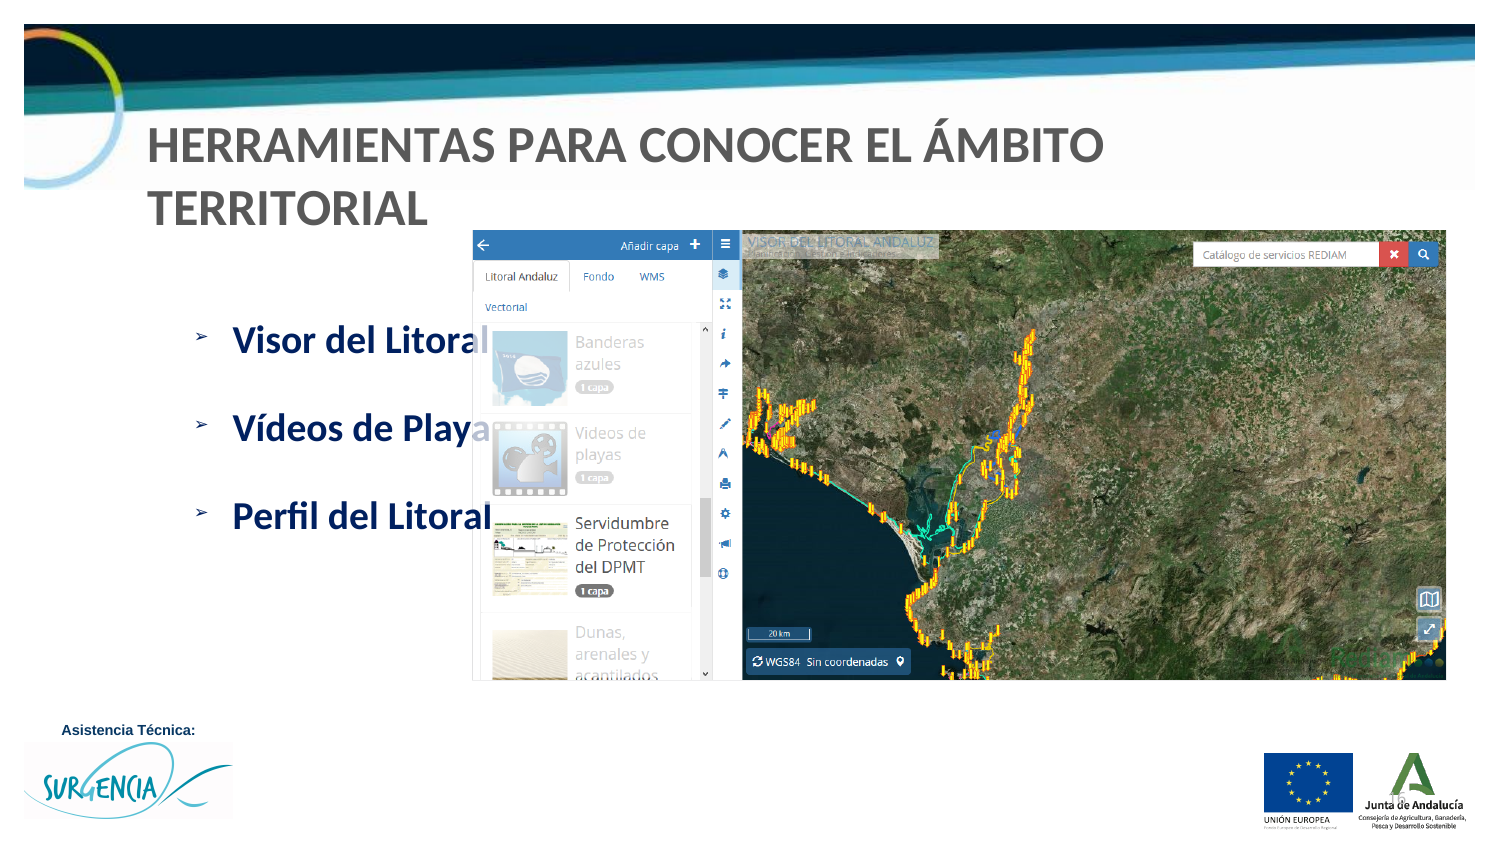

HERRAMIENTAS PARA CONOCER EL ÁMBITO TERRITORIAL
Visor del Litoral
Vídeos de Playa
Perfil del Litoral
Asistencia Técnica: